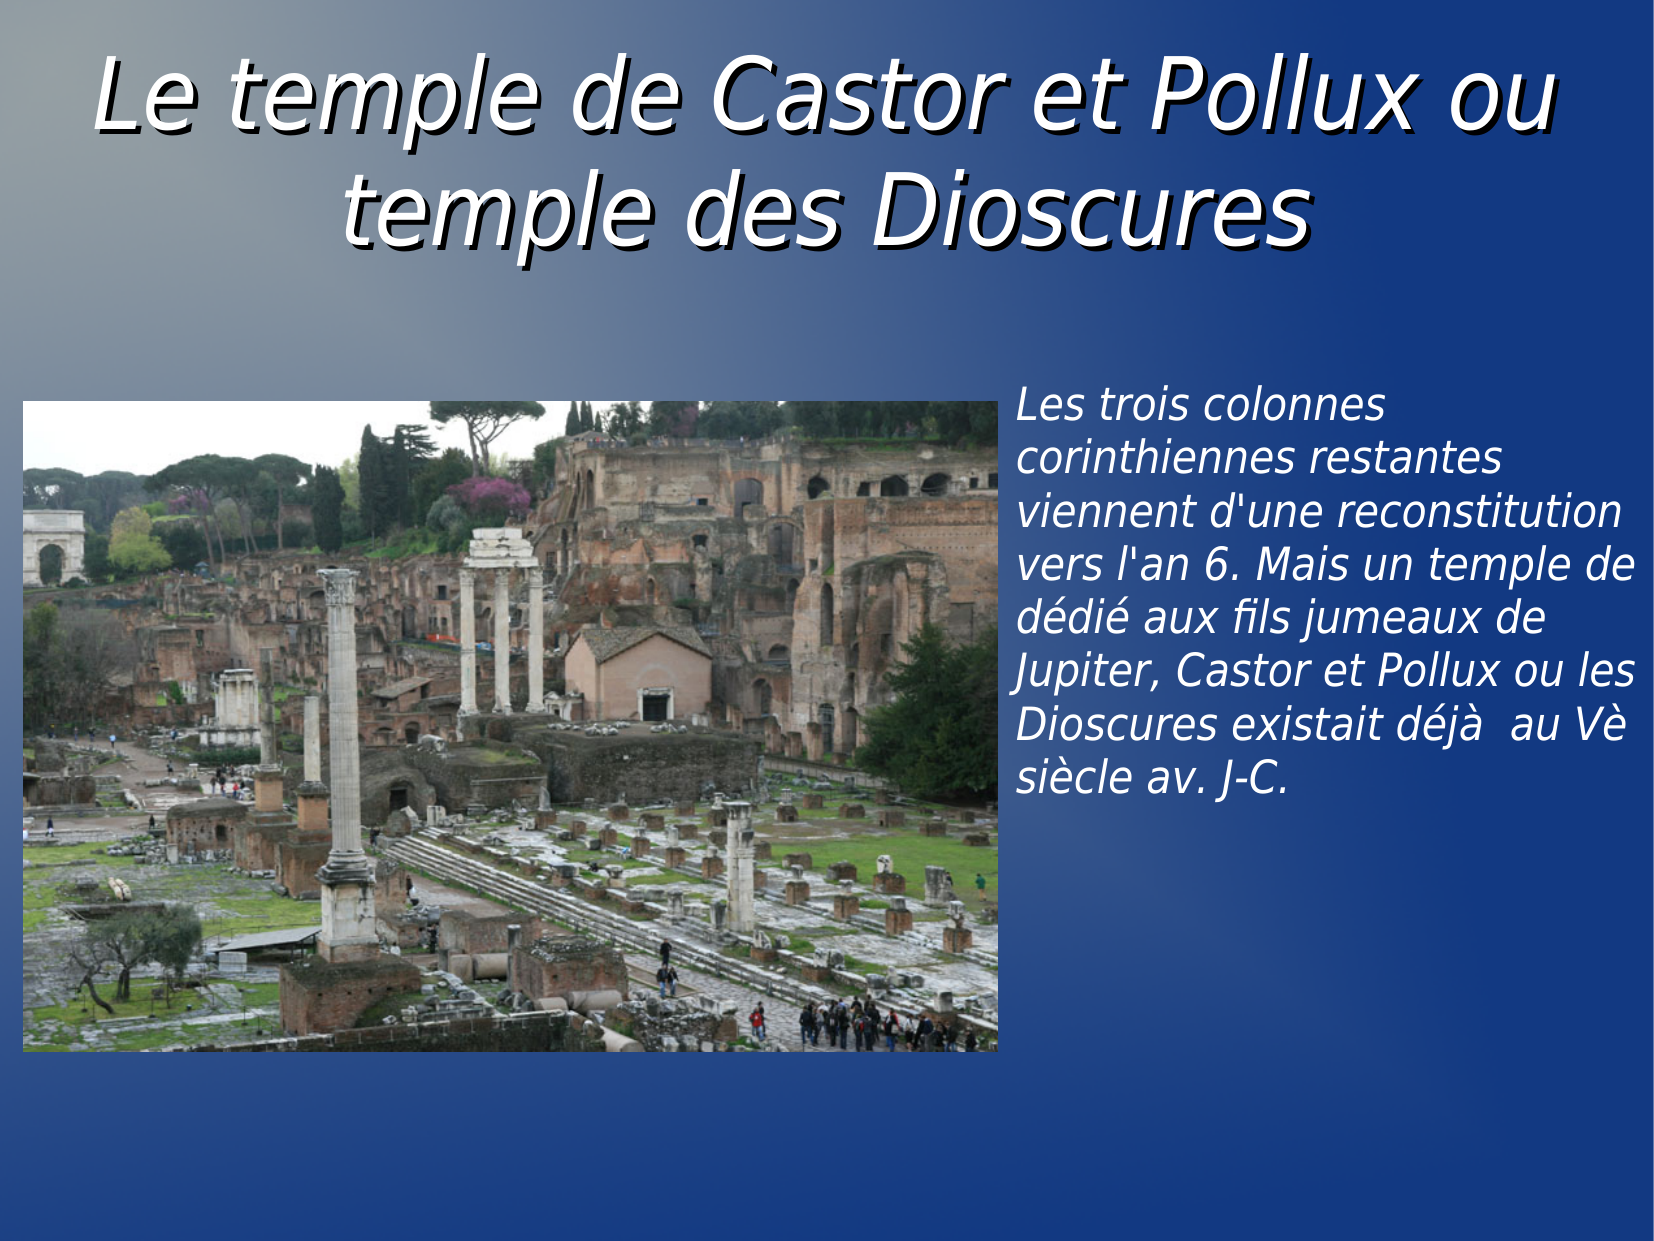

# Le temple de Castor et Pollux ou temple des Dioscures
Les trois colonnes corinthiennes restantes viennent d'une reconstitution vers l'an 6. Mais un temple de dédié aux fils jumeaux de Jupiter, Castor et Pollux ou les Dioscures existait déjà au Vè siècle av. J-C.